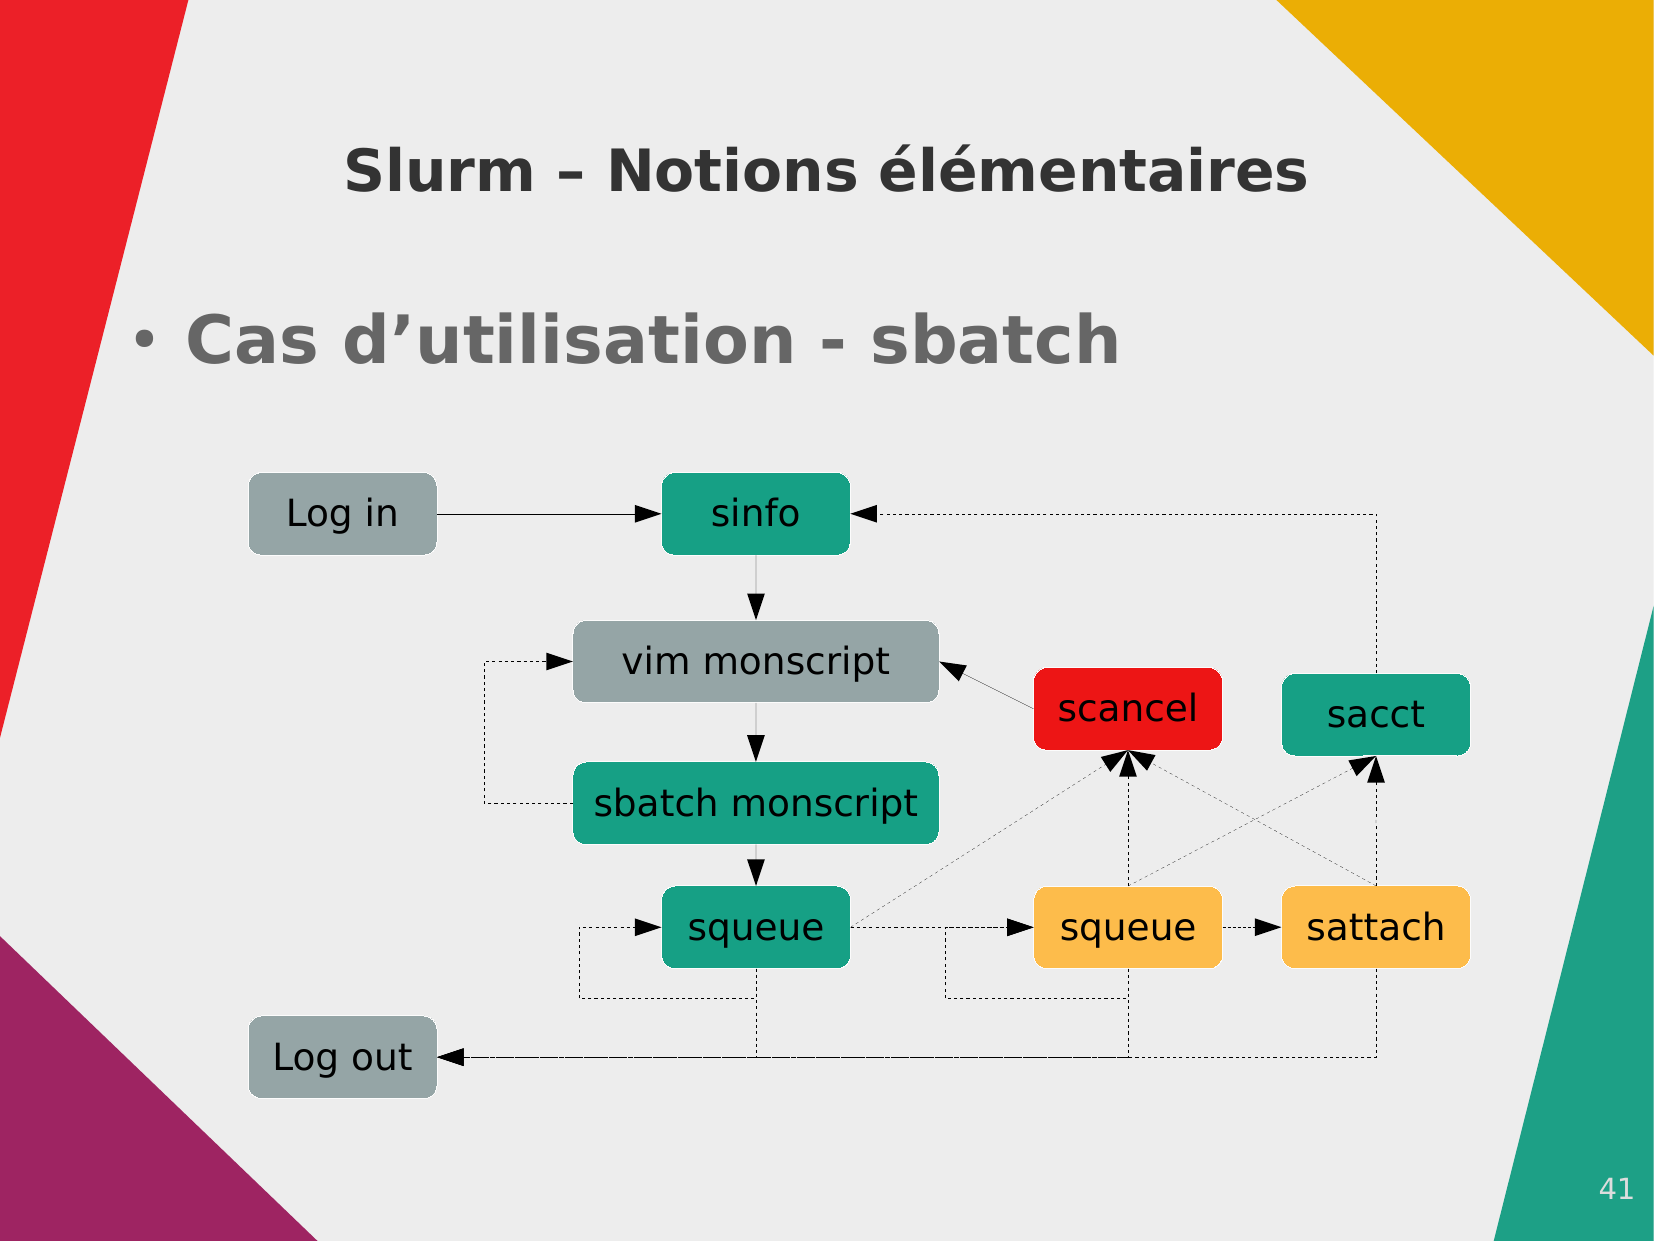

# Slurm – Notions élémentaires
Cas d’utilisation - sbatch
Log in
sinfo
vim monscript
scancel
sacct
sbatch monscript
sattach
squeue
squeue
Log out
41